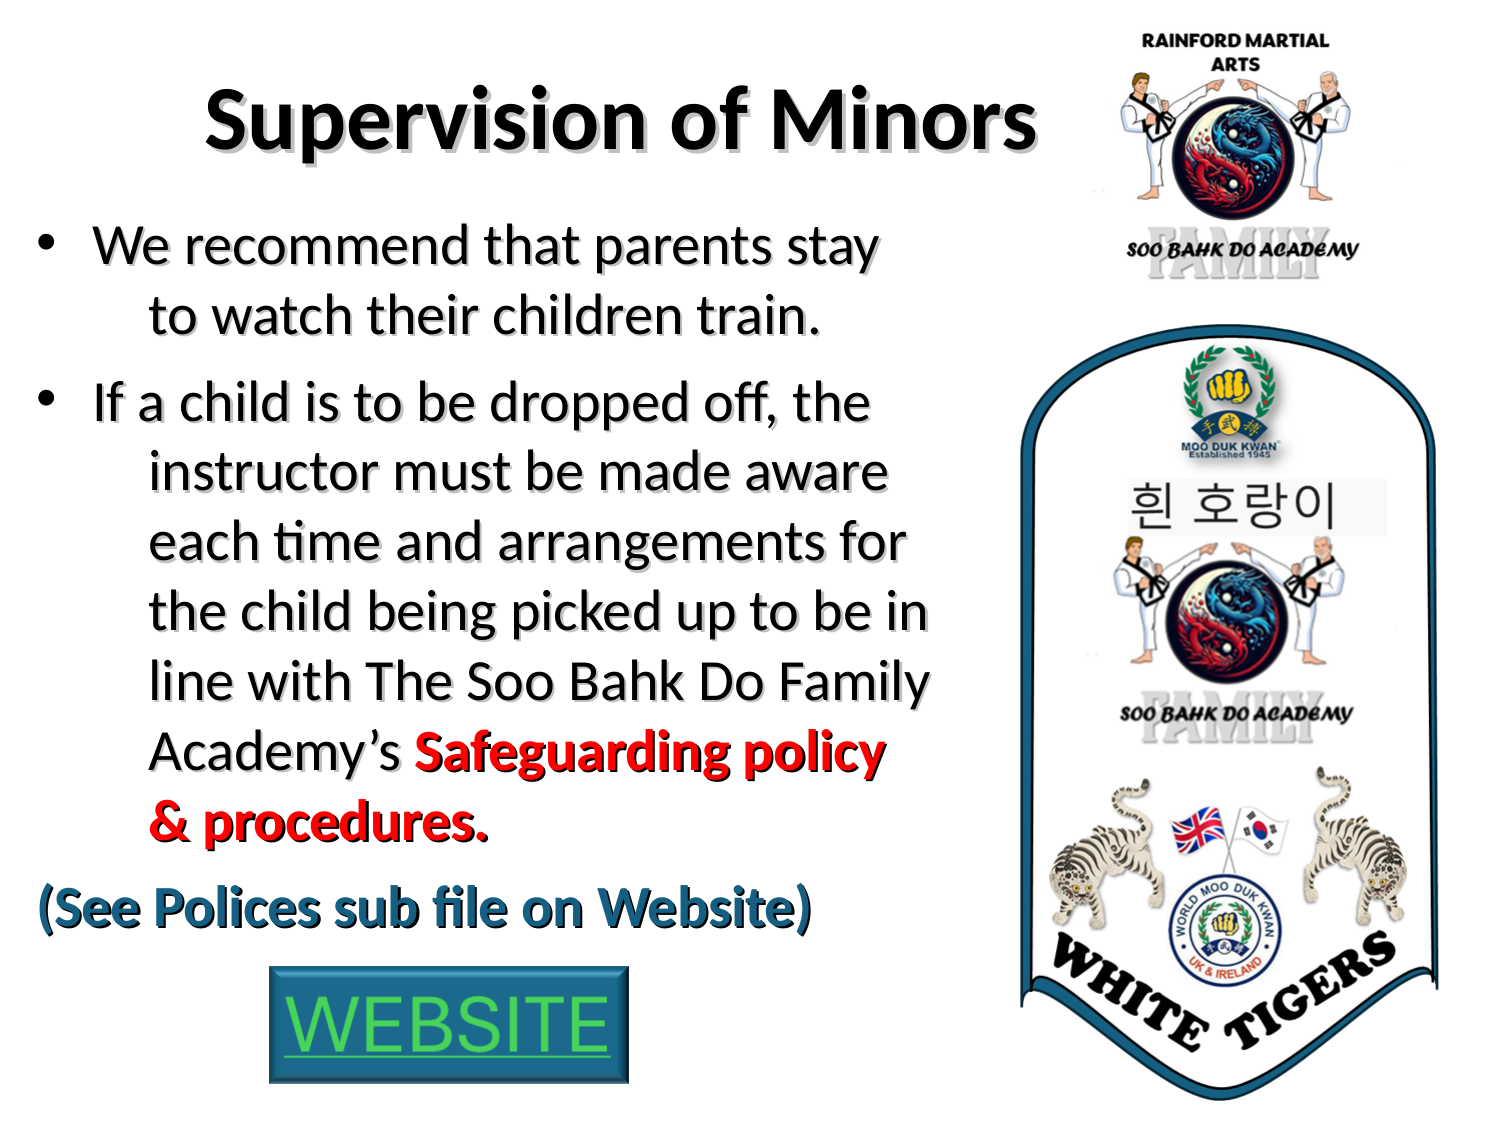

# Supervision of Minors
We recommend that parents stay to watch their children train.
If a child is to be dropped off, the instructor must be made aware each time and arrangements for the child being picked up to be in line with The Soo Bahk Do Family Academy’s Safeguarding policy & procedures.
(See Polices sub file on Website)